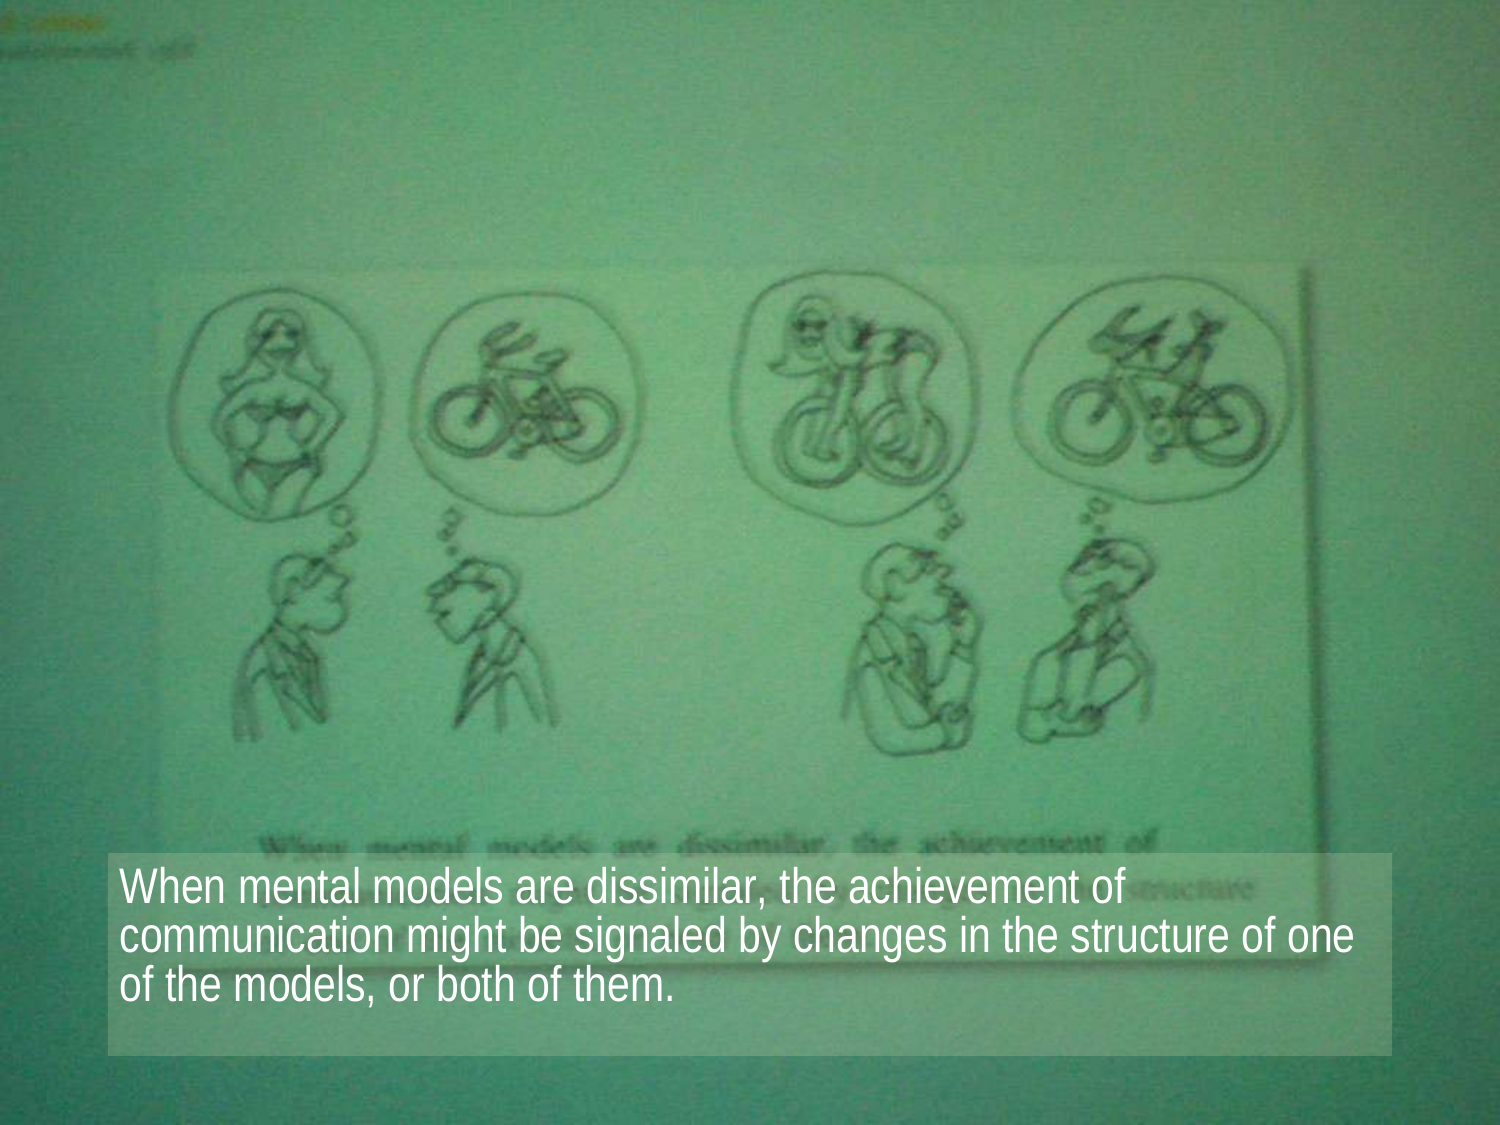

When mental models are dissimilar, the achievement of communication might be signaled by changes in the structure of one of the models, or both of them.